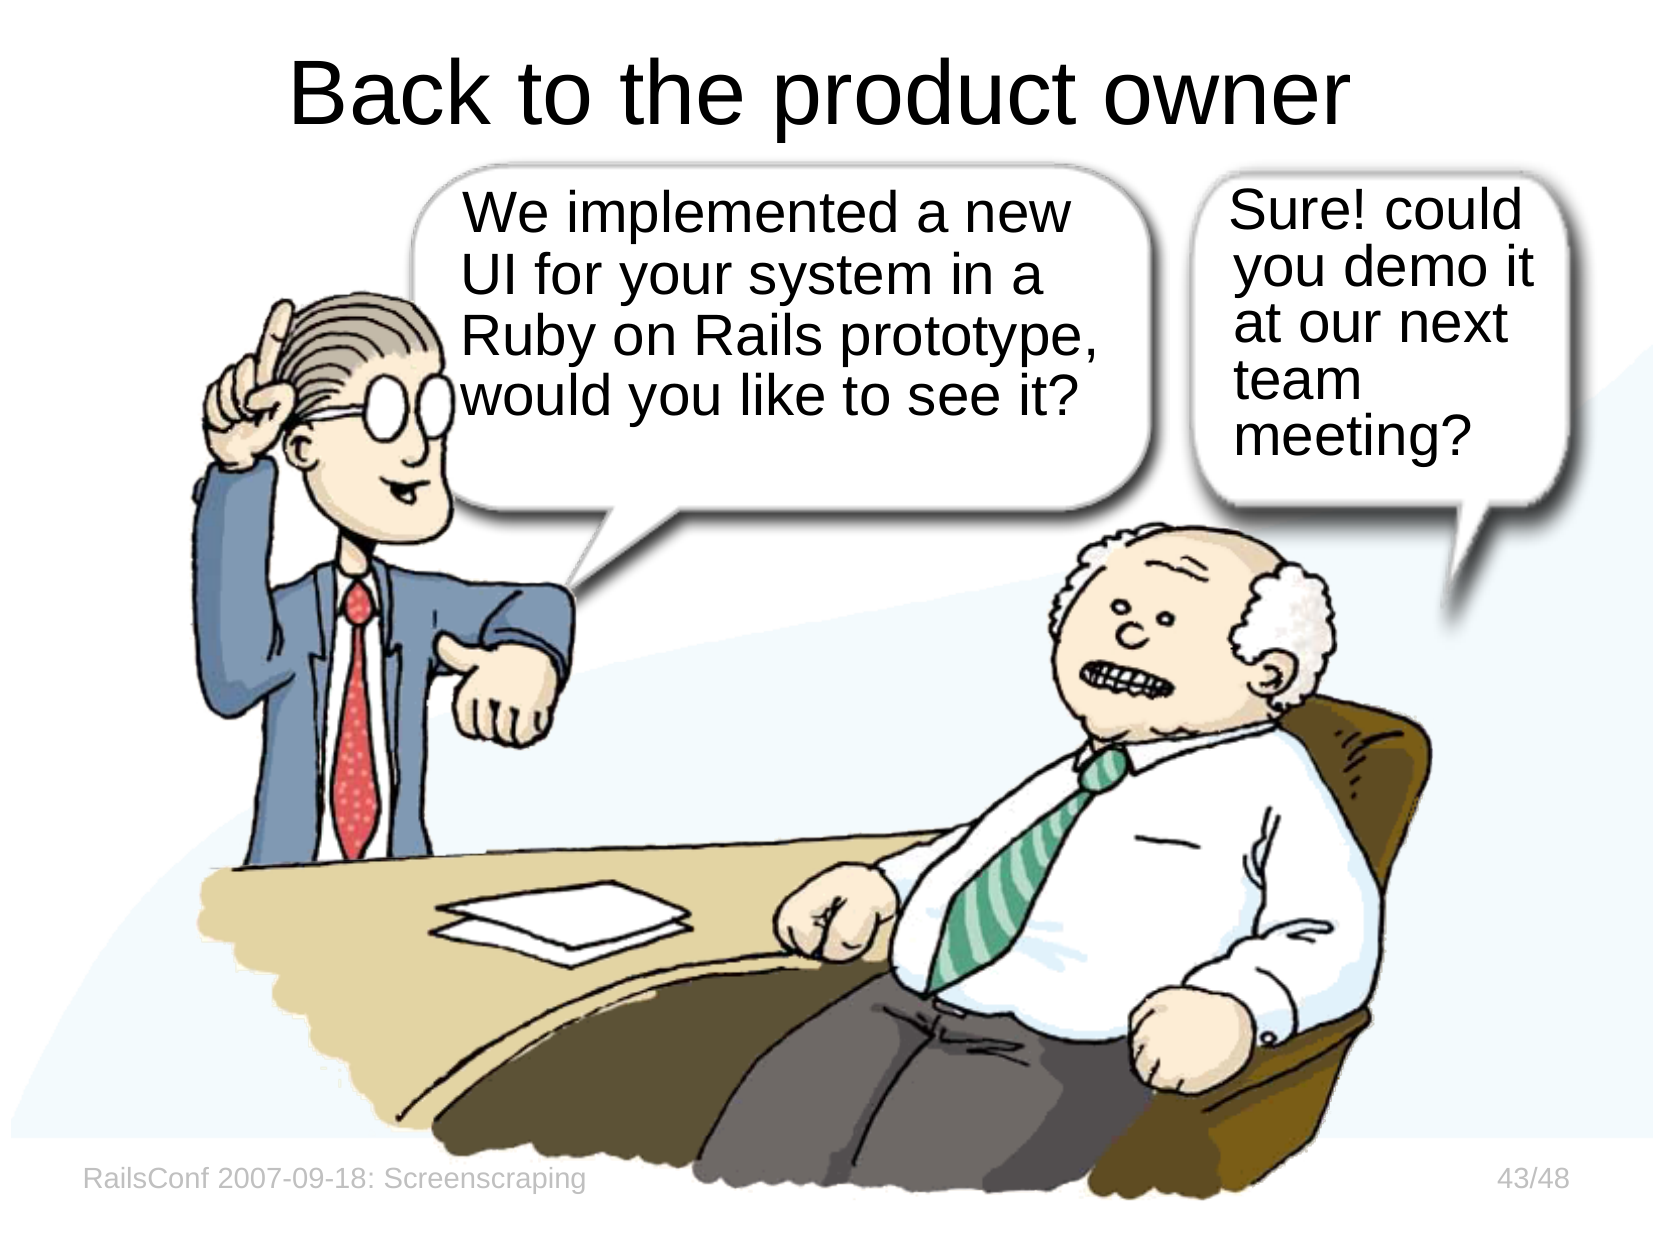

# Back to the product owner
 We implemented a new UI for your system in a Ruby on Rails prototype, would you like to see it?
 Sure! could you demo it at our next team meeting?
2007-09-18
43